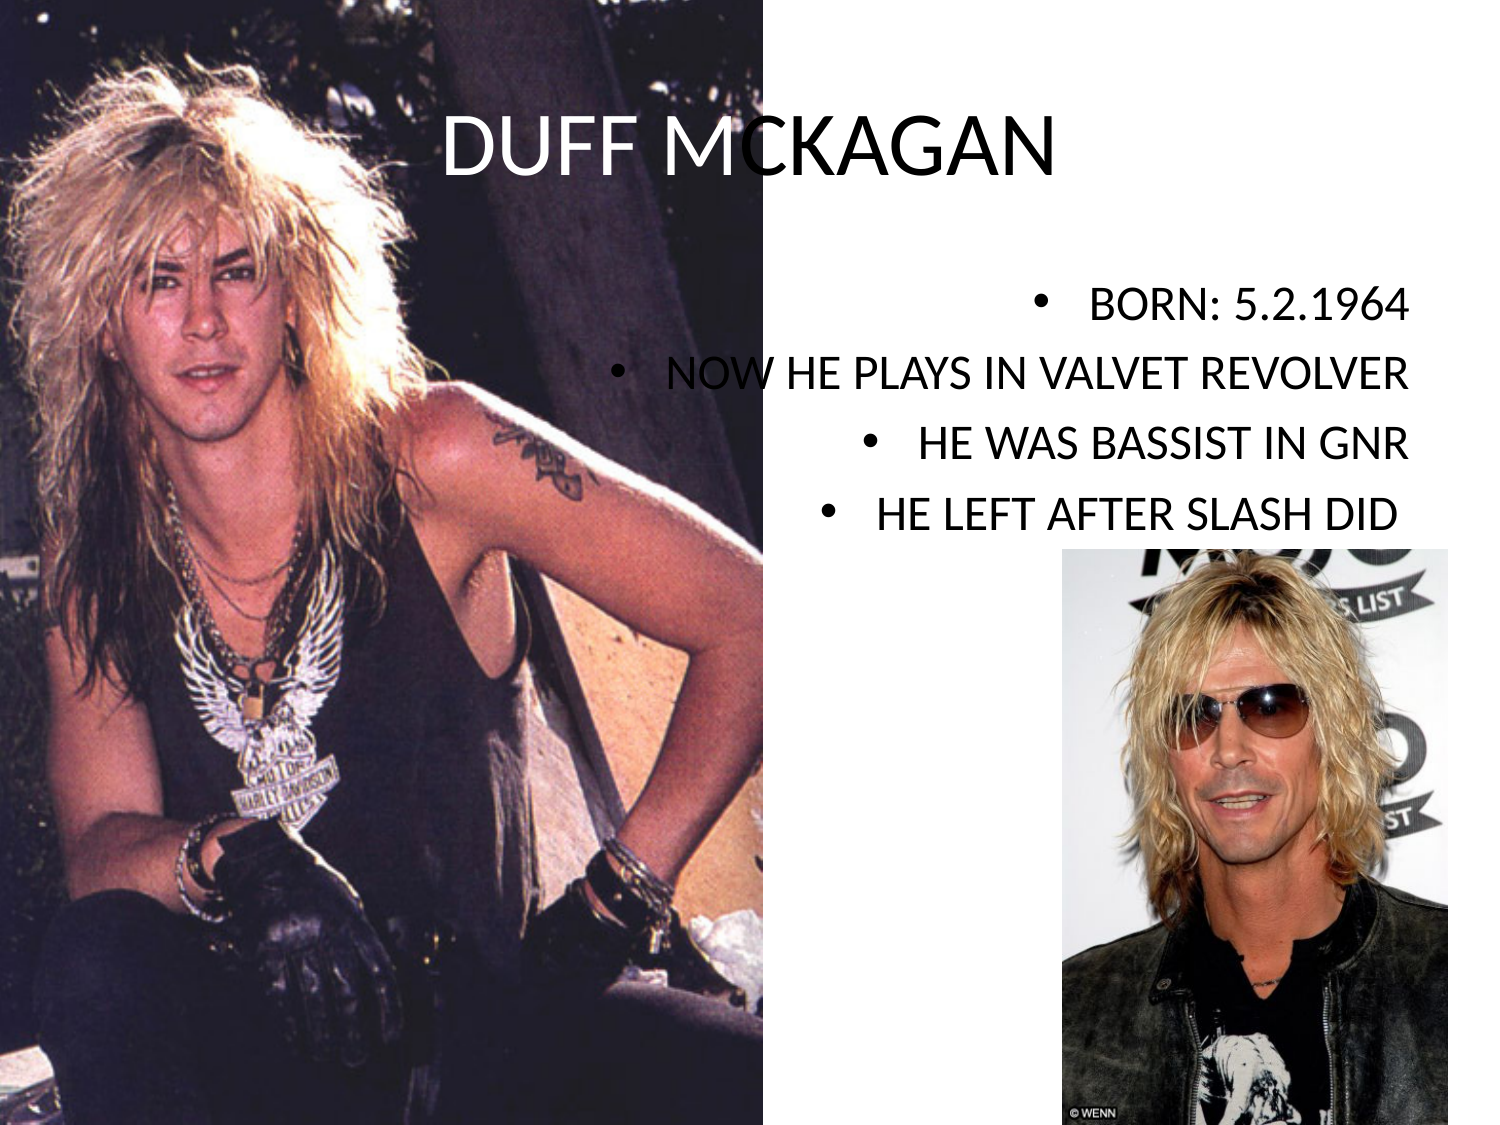

# DUFF MCKAGAN
BORN: 5.2.1964
NOW HE PLAYS IN VALVET REVOLVER
HE WAS BASSIST IN GNR
HE LEFT AFTER SLASH DID